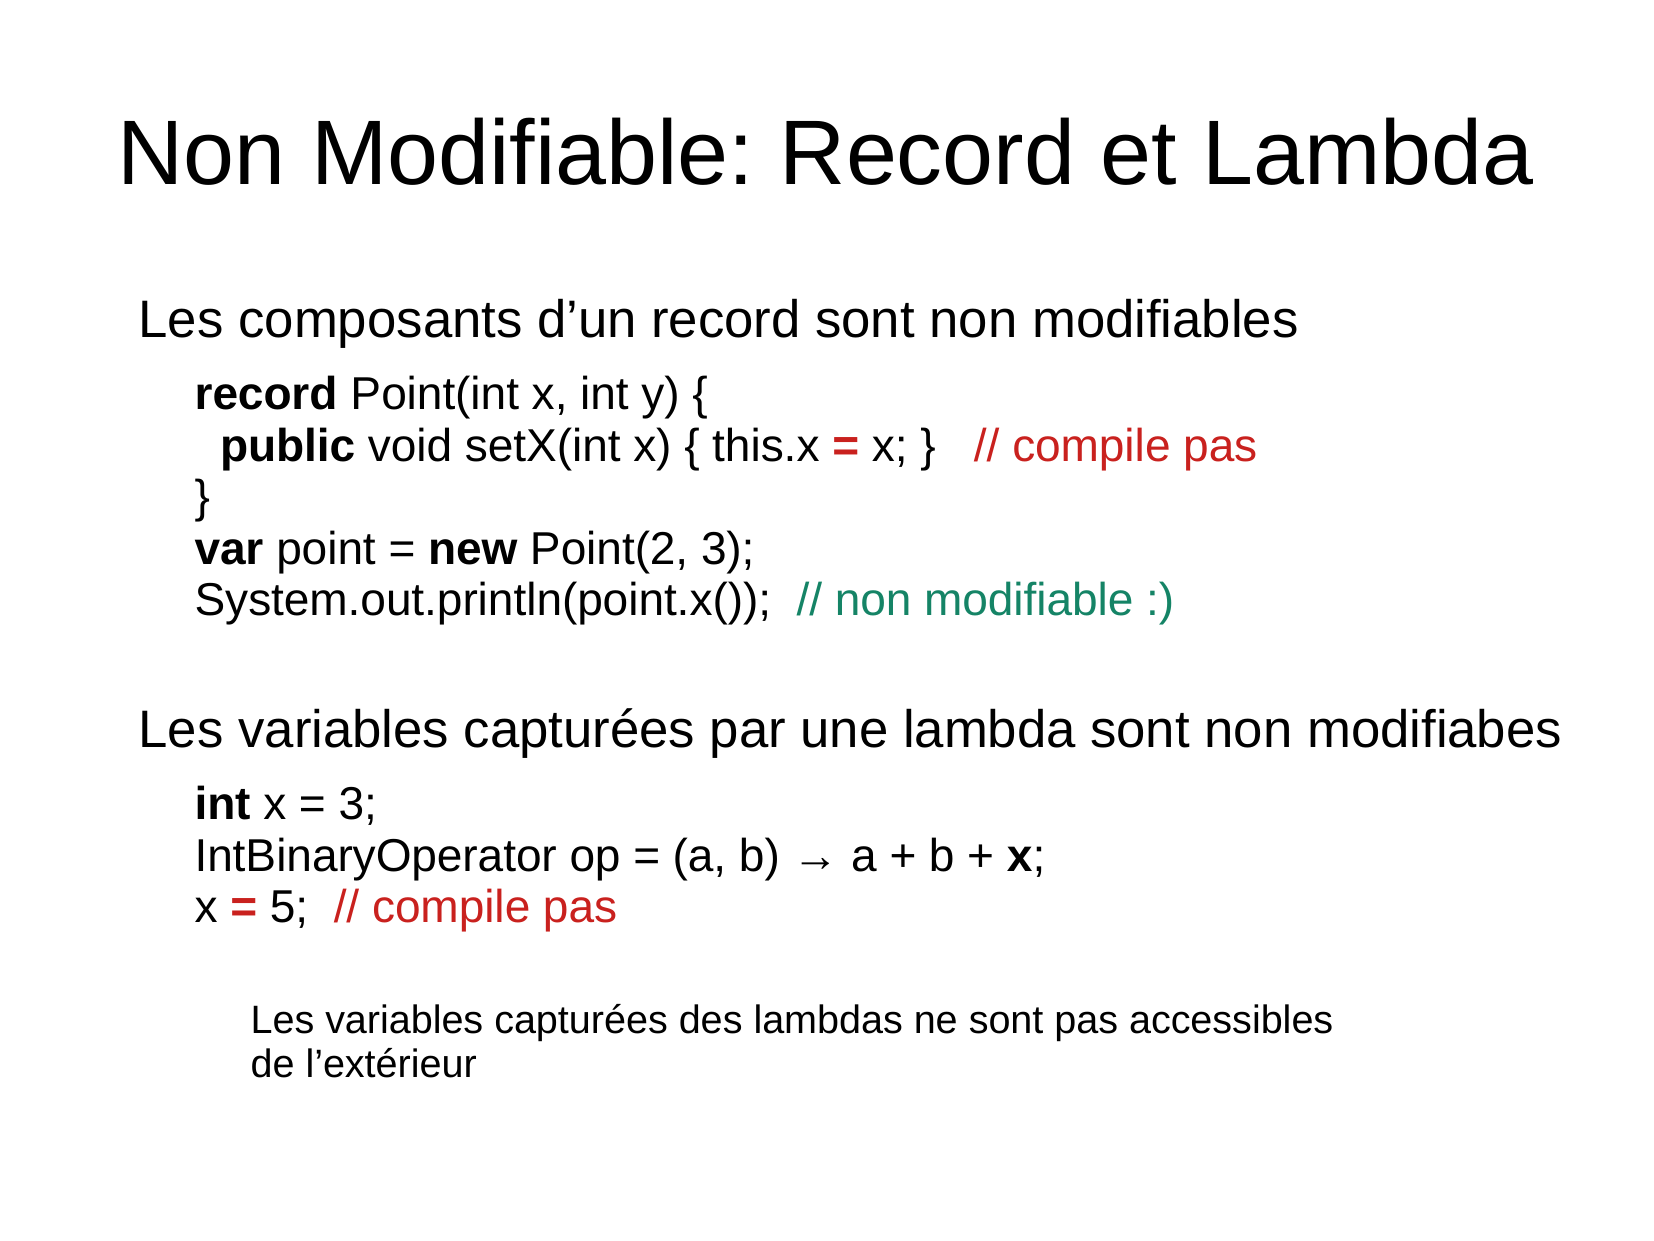

# Non Modifiable: Record et Lambda
Les composants d’un record sont non modifiables
record Point(int x, int y) {
 public void setX(int x) { this.x = x; } // compile pas
}
var point = new Point(2, 3);
System.out.println(point.x()); // non modifiable :)
Les variables capturées par une lambda sont non modifiabes
int x = 3;
IntBinaryOperator op = (a, b) → a + b + x;
x = 5; // compile pas
Les variables capturées des lambdas ne sont pas accessibles
de l’extérieur